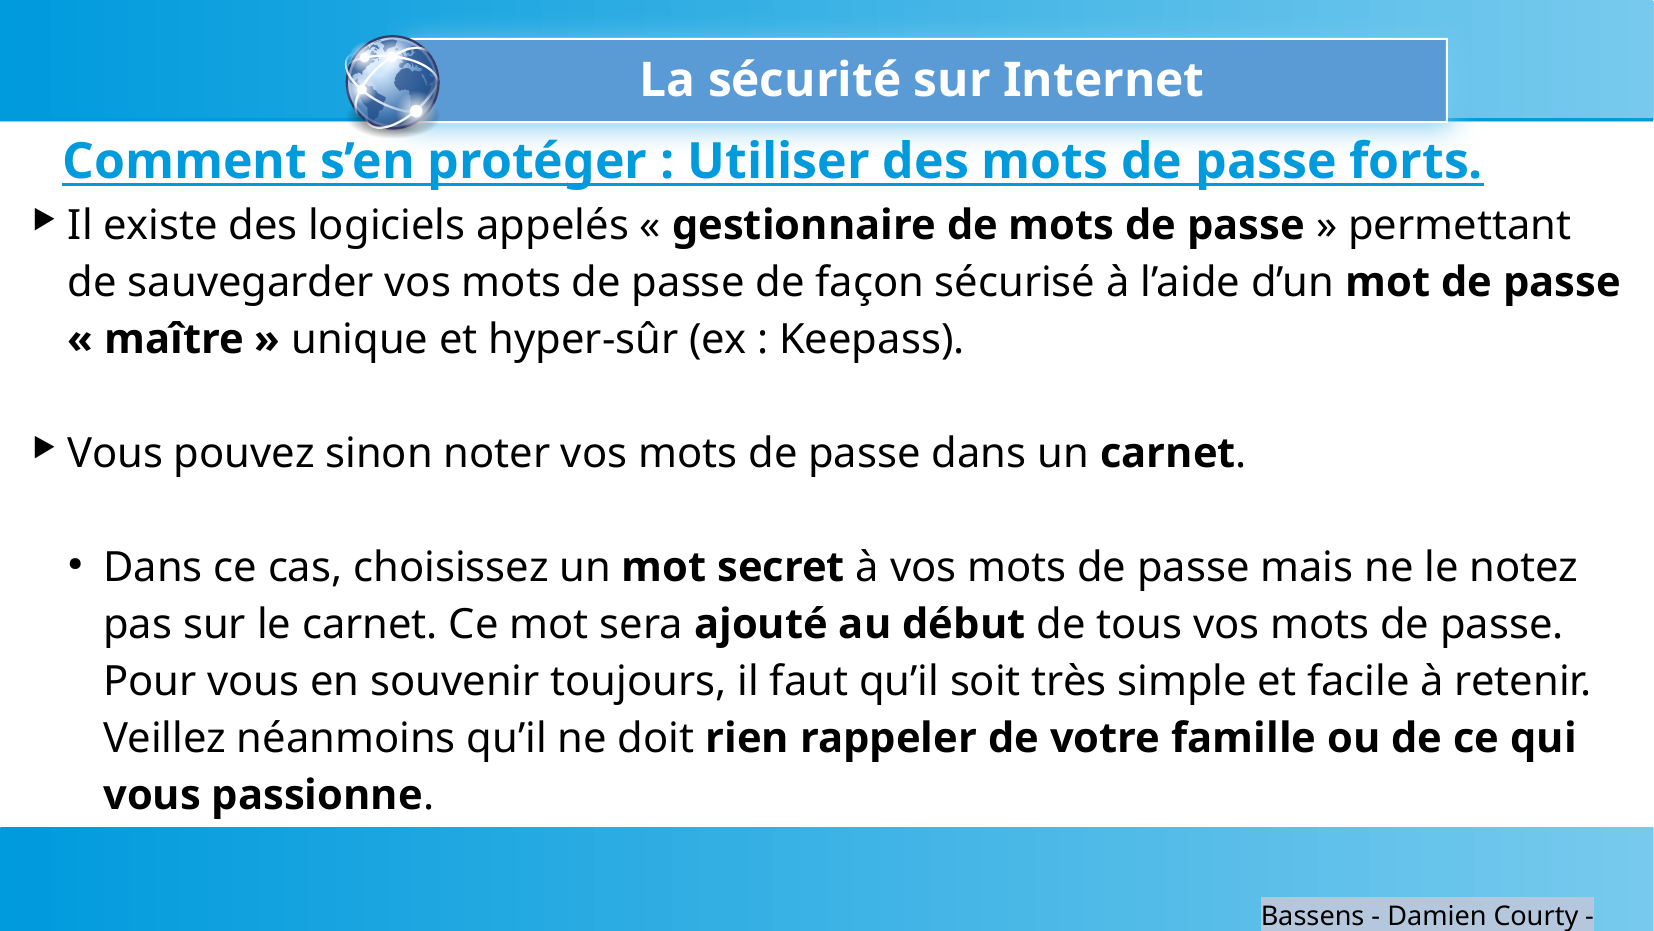

La sécurité sur Internet
Comment s’en protéger : Utiliser des mots de passe forts.
Il existe des logiciels appelés « gestionnaire de mots de passe » permettant de sauvegarder vos mots de passe de façon sécurisé à l’aide d’un mot de passe « maître » unique et hyper-sûr (ex : Keepass).
Vous pouvez sinon noter vos mots de passe dans un carnet.
Dans ce cas, choisissez un mot secret à vos mots de passe mais ne le notez pas sur le carnet. Ce mot sera ajouté au début de tous vos mots de passe.
Pour vous en souvenir toujours, il faut qu’il soit très simple et facile à retenir. Veillez néanmoins qu’il ne doit rien rappeler de votre famille ou de ce qui vous passionne.
Bassens - Damien Courty - 2024